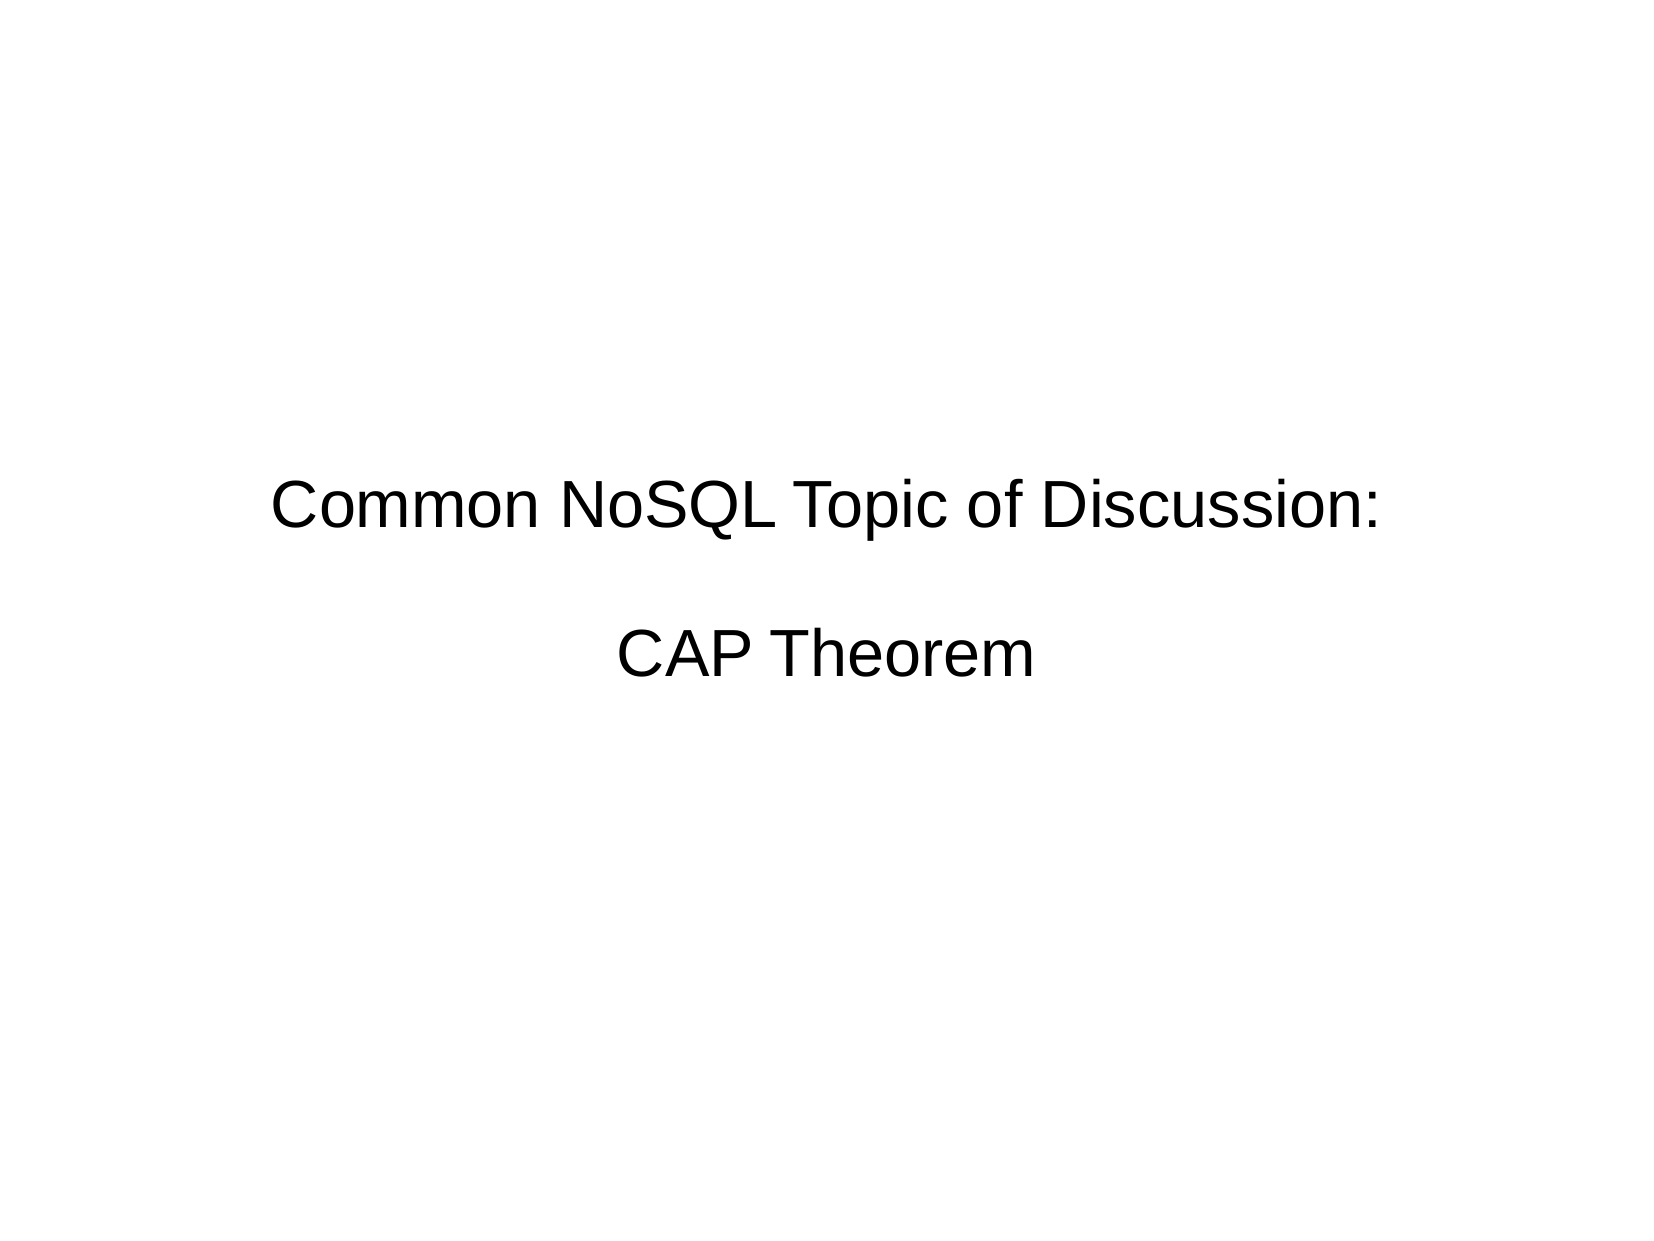

# Common NoSQL Topic of Discussion:
CAP Theorem